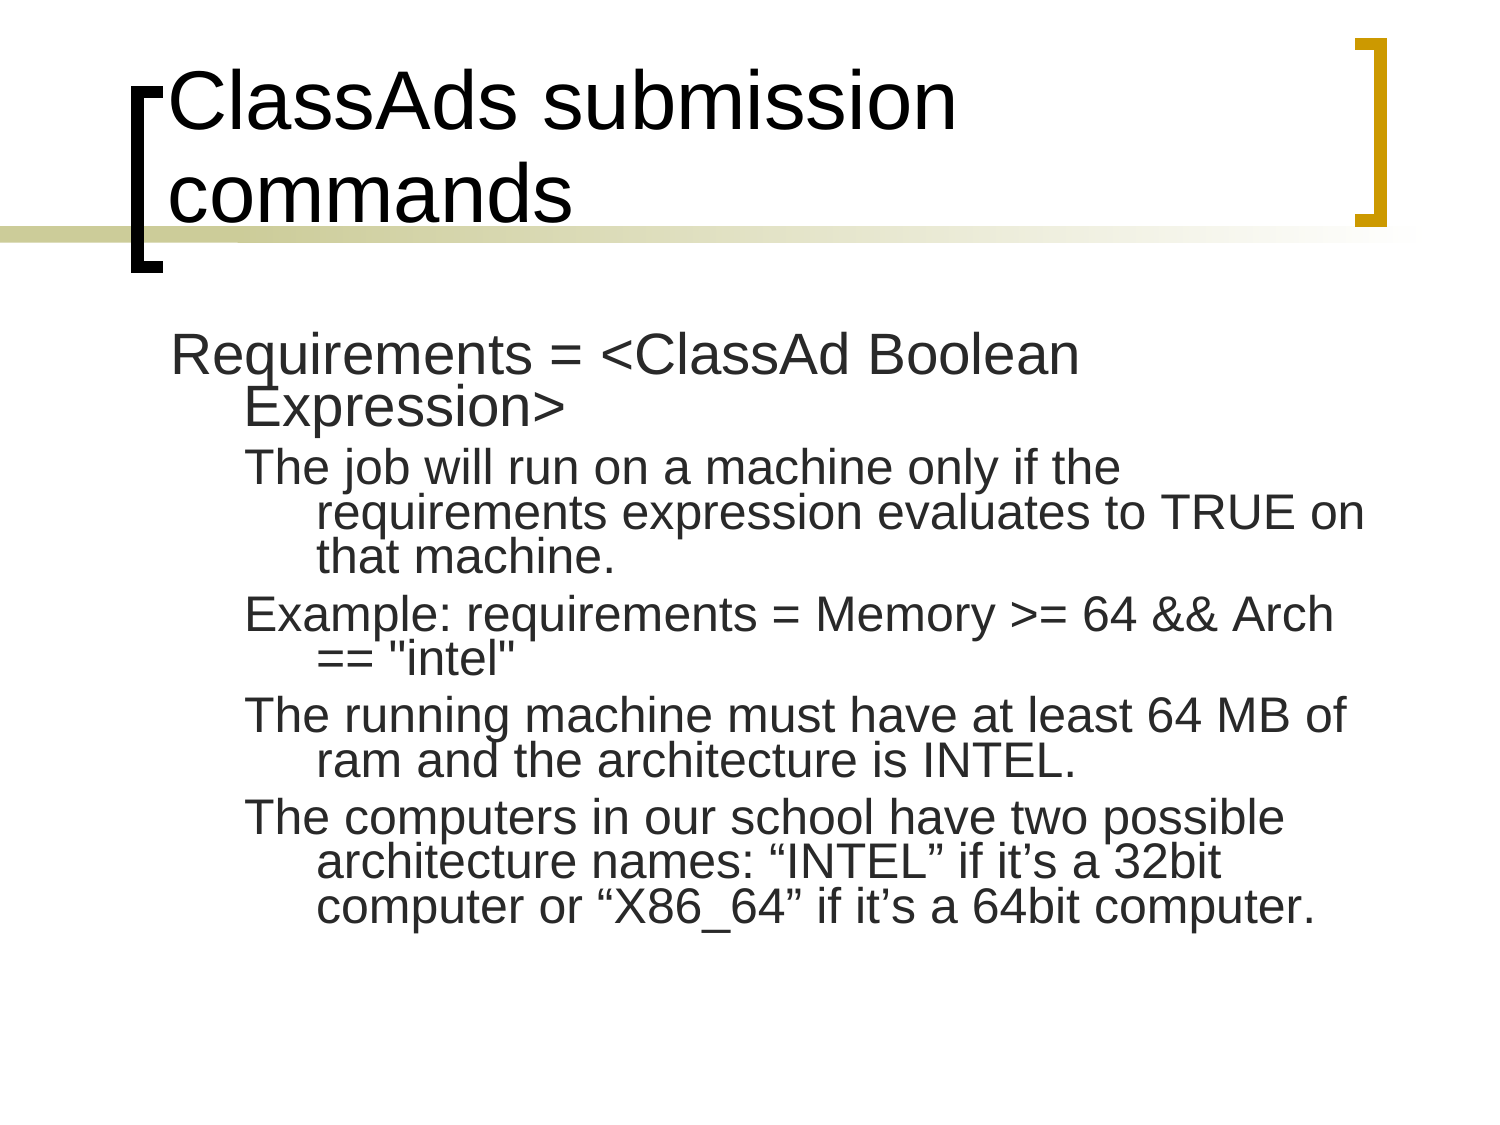

# ClassAds submission commands
Requirements = <ClassAd Boolean Expression>
The job will run on a machine only if the requirements expression evaluates to TRUE on that machine.
Example: requirements = Memory >= 64 && Arch == "intel"
The running machine must have at least 64 MB of ram and the architecture is INTEL.
The computers in our school have two possible architecture names: “INTEL” if it’s a 32bit computer or “X86_64” if it’s a 64bit computer.